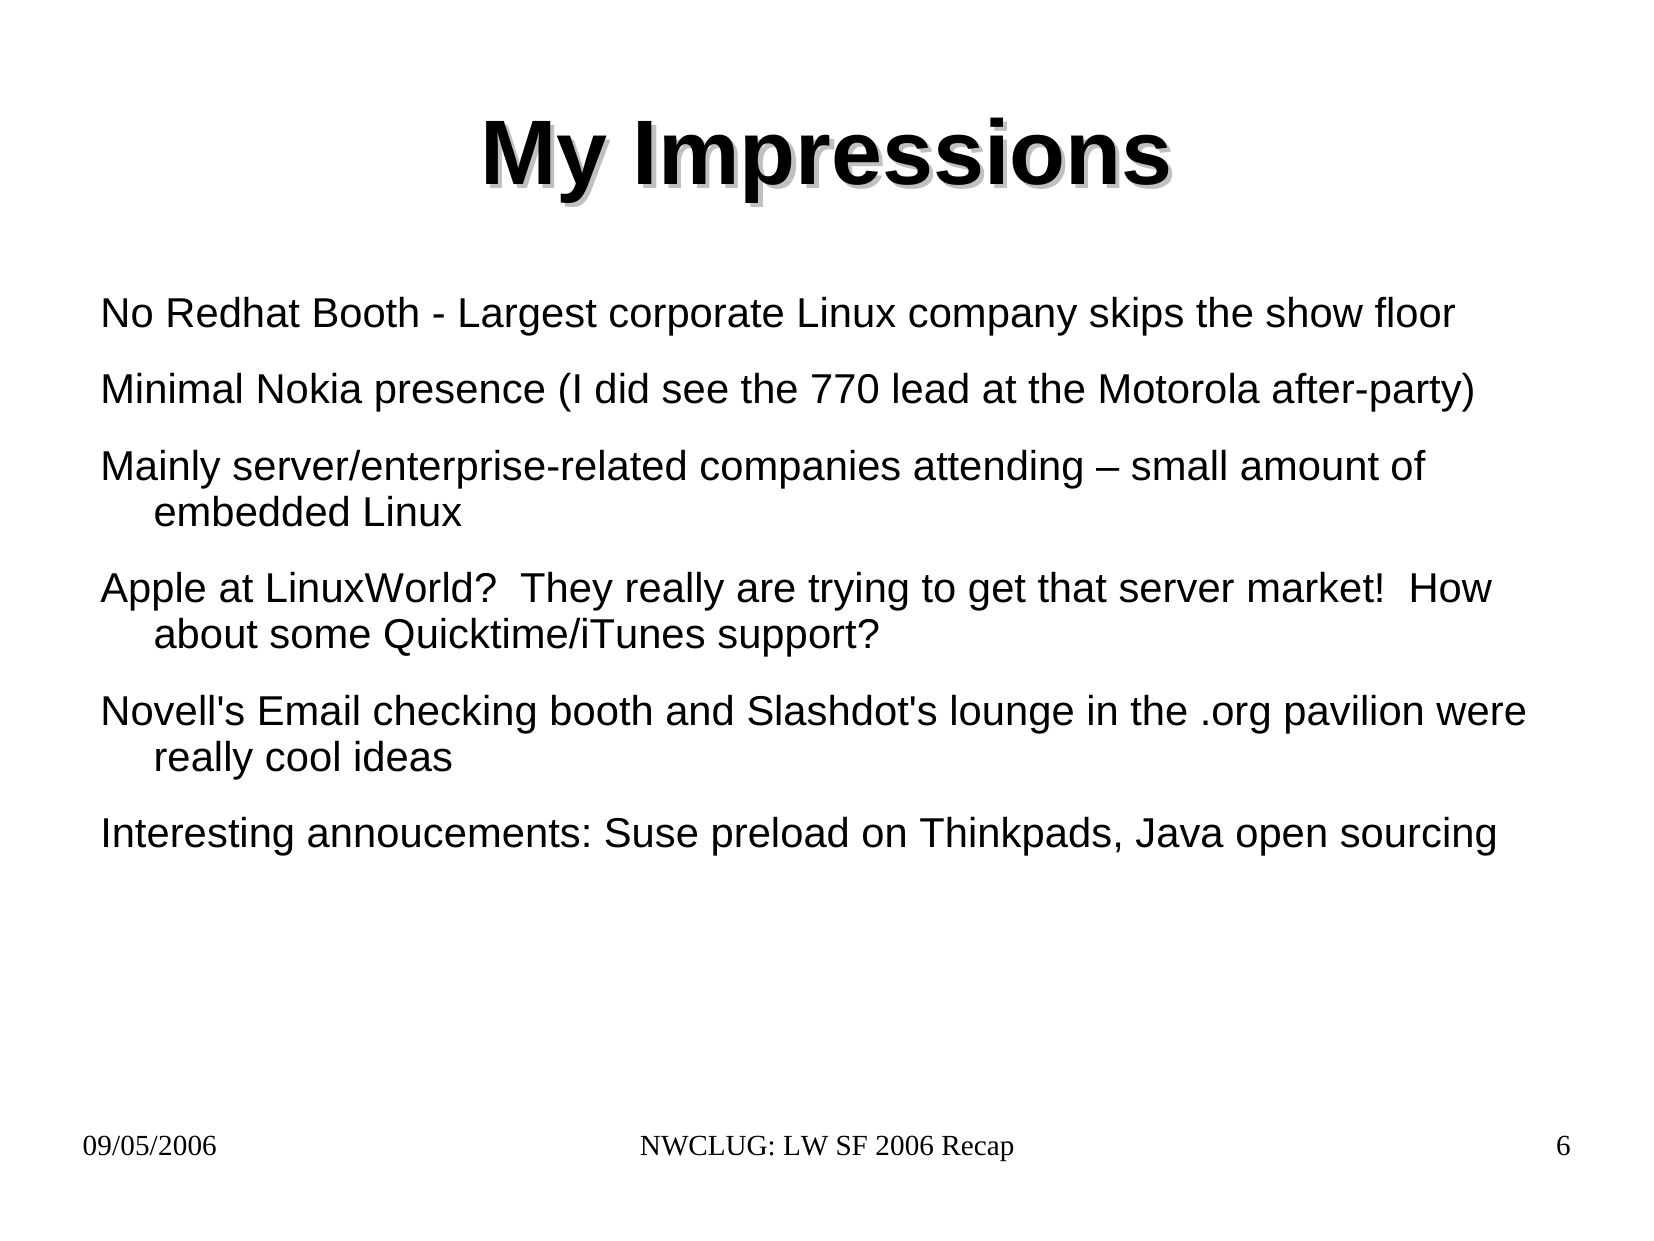

# My Impressions
No Redhat Booth - Largest corporate Linux company skips the show floor
Minimal Nokia presence (I did see the 770 lead at the Motorola after-party)
Mainly server/enterprise-related companies attending – small amount of embedded Linux
Apple at LinuxWorld? They really are trying to get that server market! How about some Quicktime/iTunes support?
Novell's Email checking booth and Slashdot's lounge in the .org pavilion were really cool ideas
Interesting annoucements: Suse preload on Thinkpads, Java open sourcing
09/05/2006
NWCLUG: LW SF 2006 Recap
6